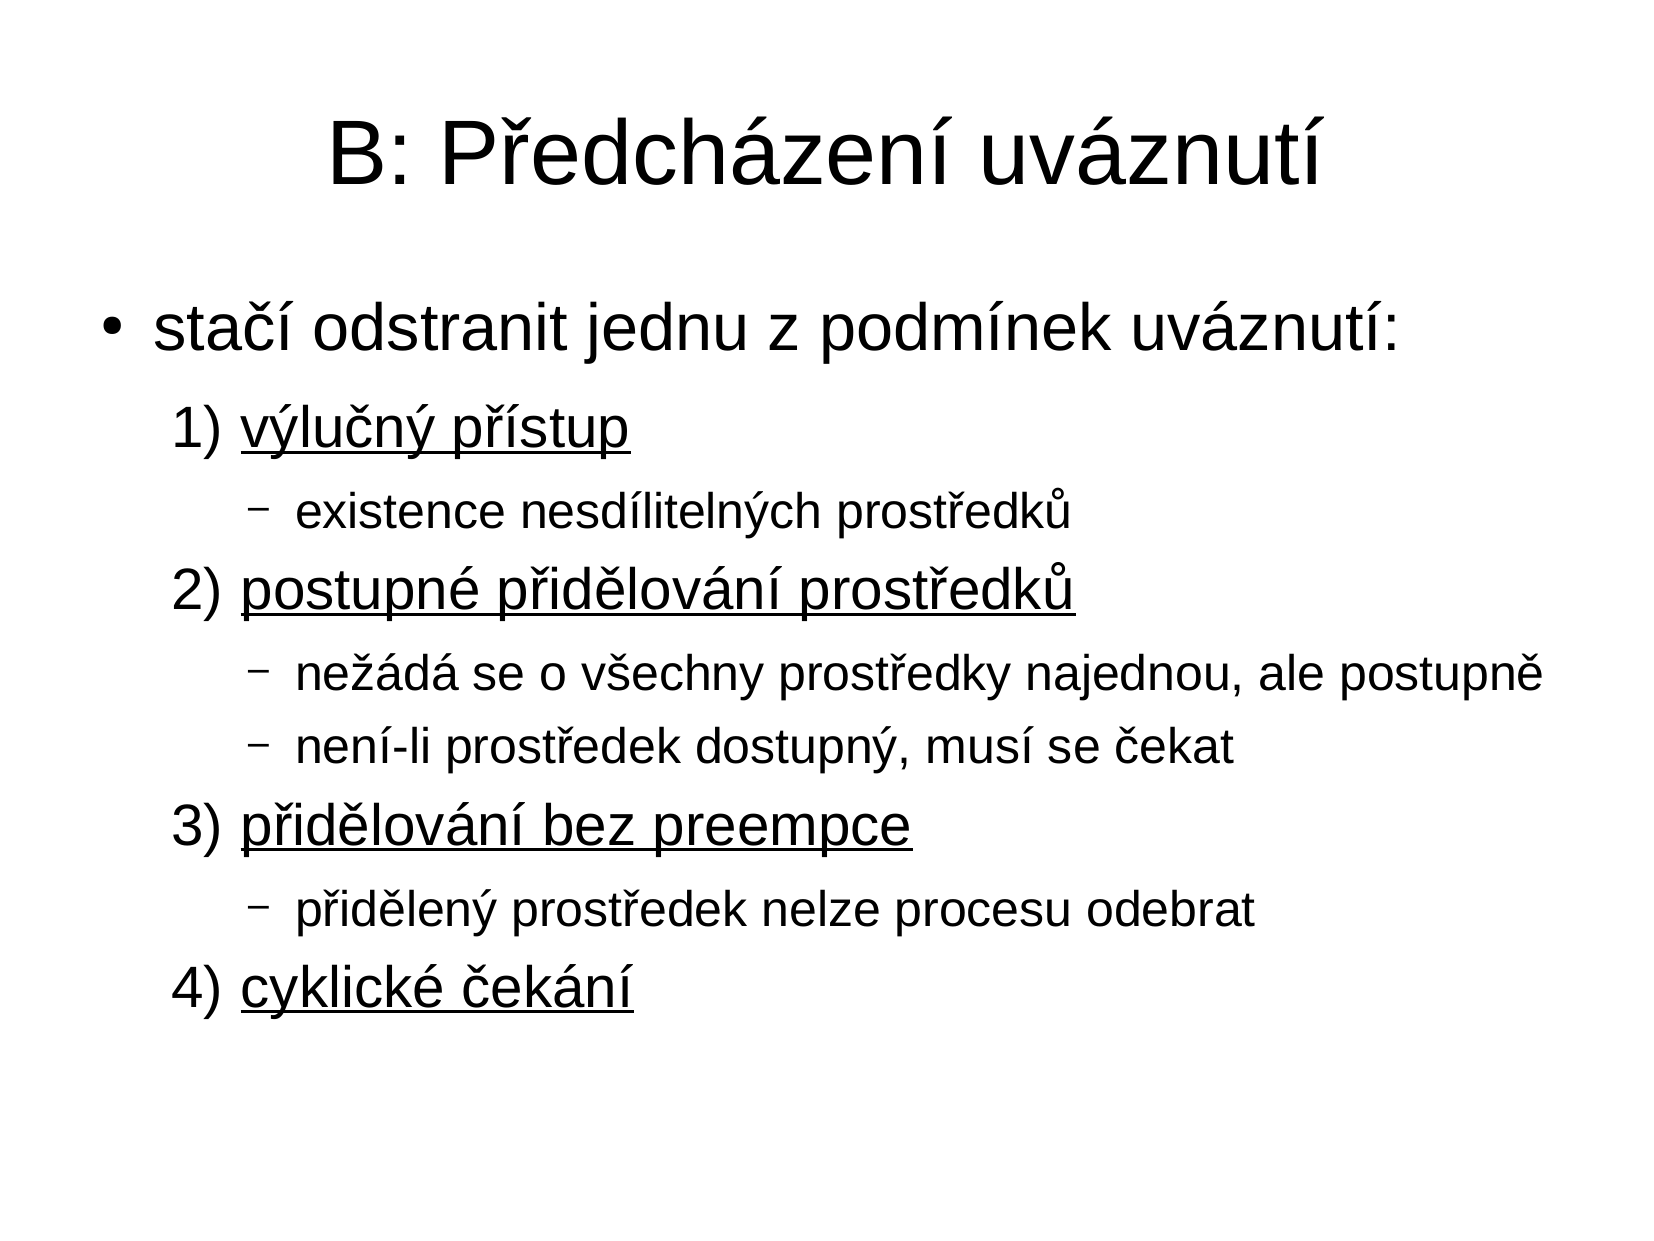

# B: Předcházení uváznutí
stačí odstranit jednu z podmínek uváznutí:
 výlučný přístup
existence nesdílitelných prostředků
 postupné přidělování prostředků
nežádá se o všechny prostředky najednou, ale postupně
není-li prostředek dostupný, musí se čekat
 přidělování bez preempce
přidělený prostředek nelze procesu odebrat
 cyklické čekání